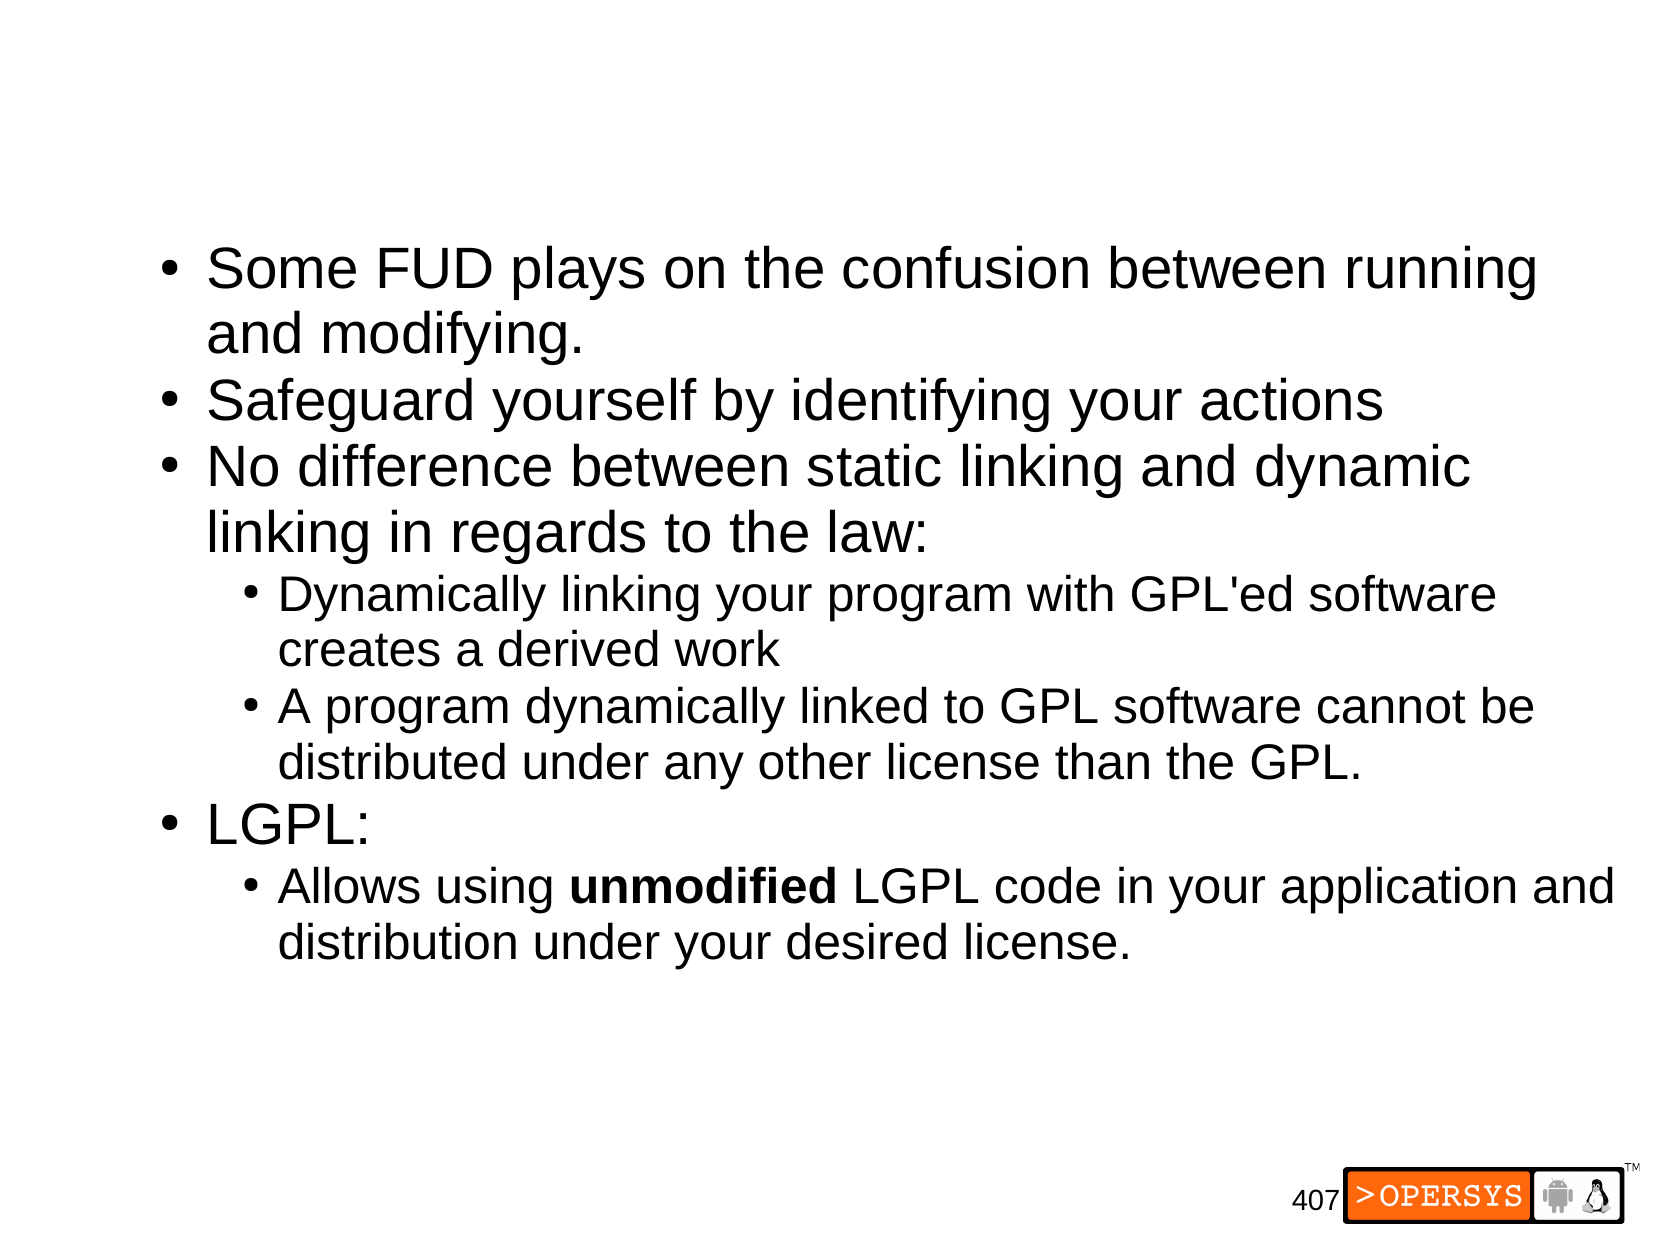

# Some FUD plays on the confusion between running and modifying.
Safeguard yourself by identifying your actions
No difference between static linking and dynamic linking in regards to the law:
Dynamically linking your program with GPL'ed software creates a derived work
A program dynamically linked to GPL software cannot be distributed under any other license than the GPL.
LGPL:
Allows using unmodified LGPL code in your application and distribution under your desired license.